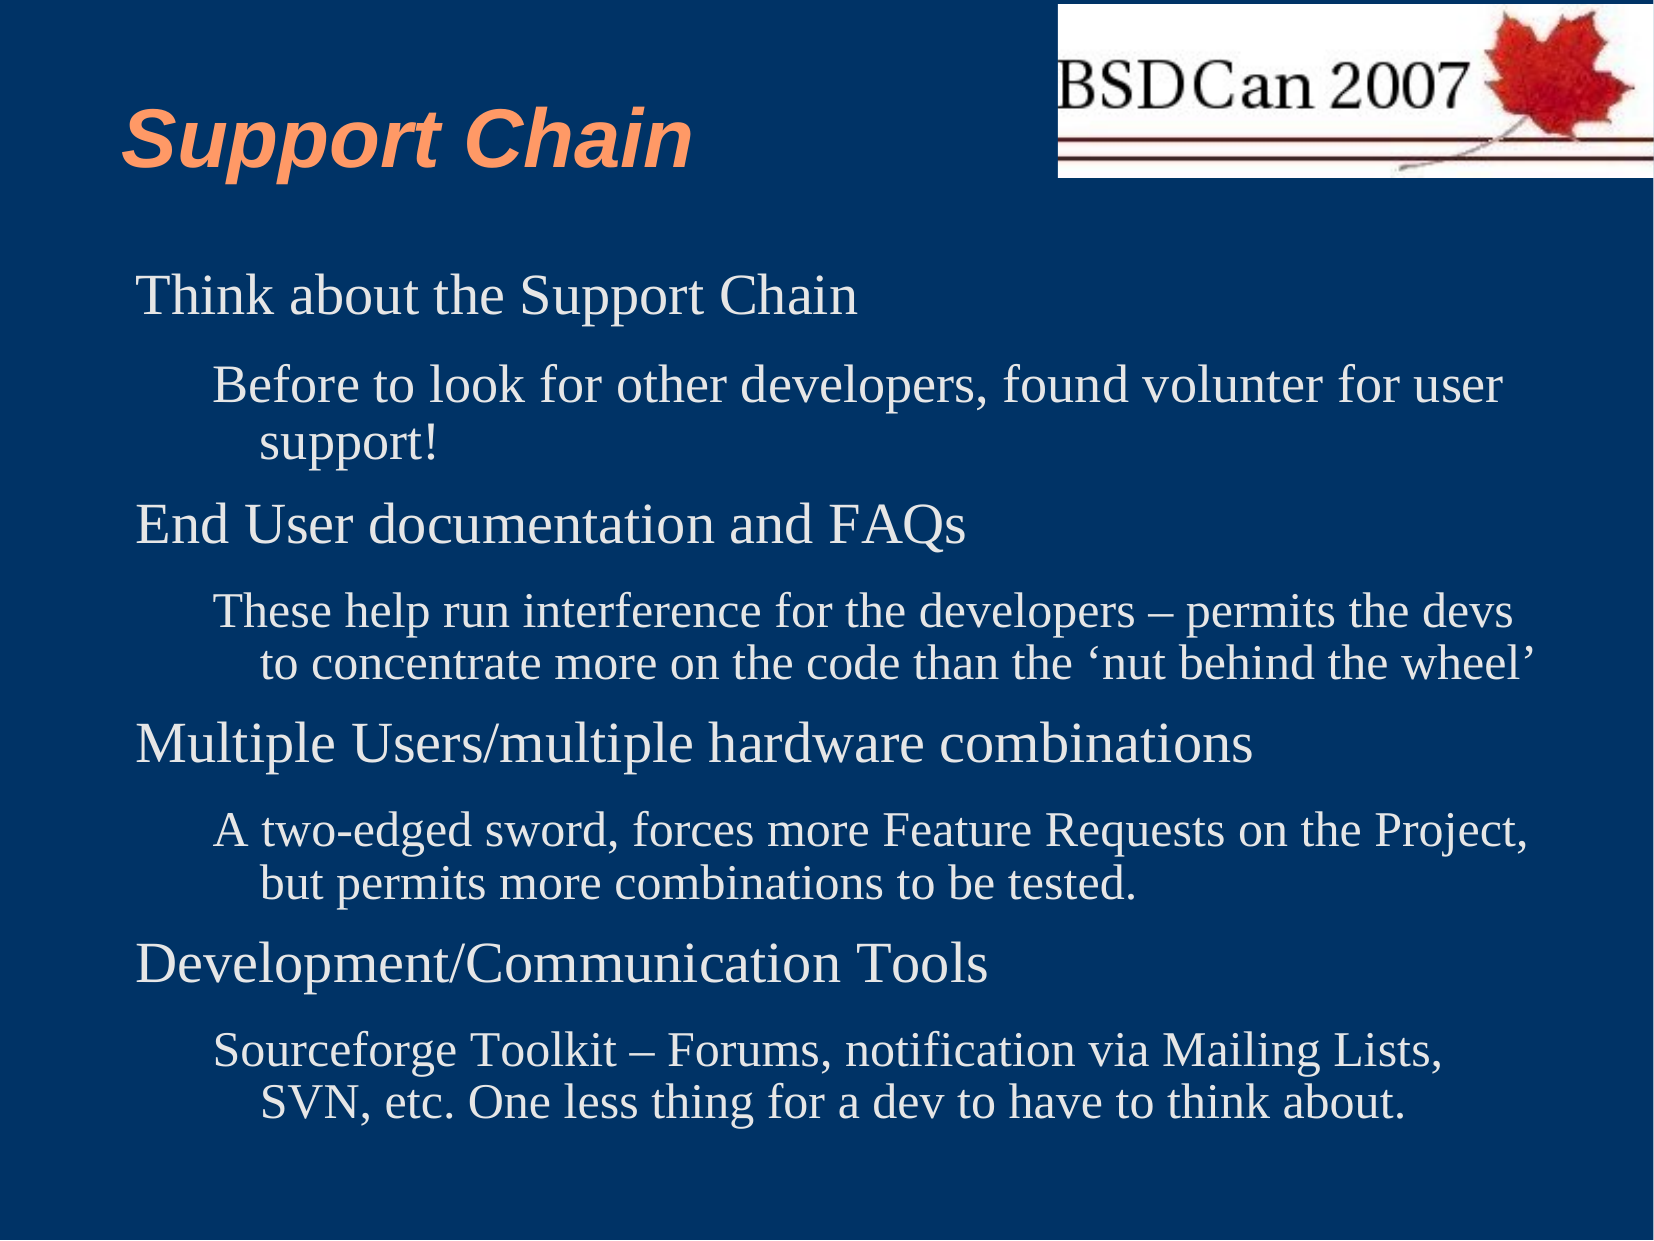

Support Chain
# Think about the Support Chain
Before to look for other developers, found volunter for user support!
End User documentation and FAQs
These help run interference for the developers – permits the devs to concentrate more on the code than the ‘nut behind the wheel’
Multiple Users/multiple hardware combinations
A two-edged sword, forces more Feature Requests on the Project, but permits more combinations to be tested.
Development/Communication Tools
Sourceforge Toolkit – Forums, notification via Mailing Lists, SVN, etc. One less thing for a dev to have to think about.